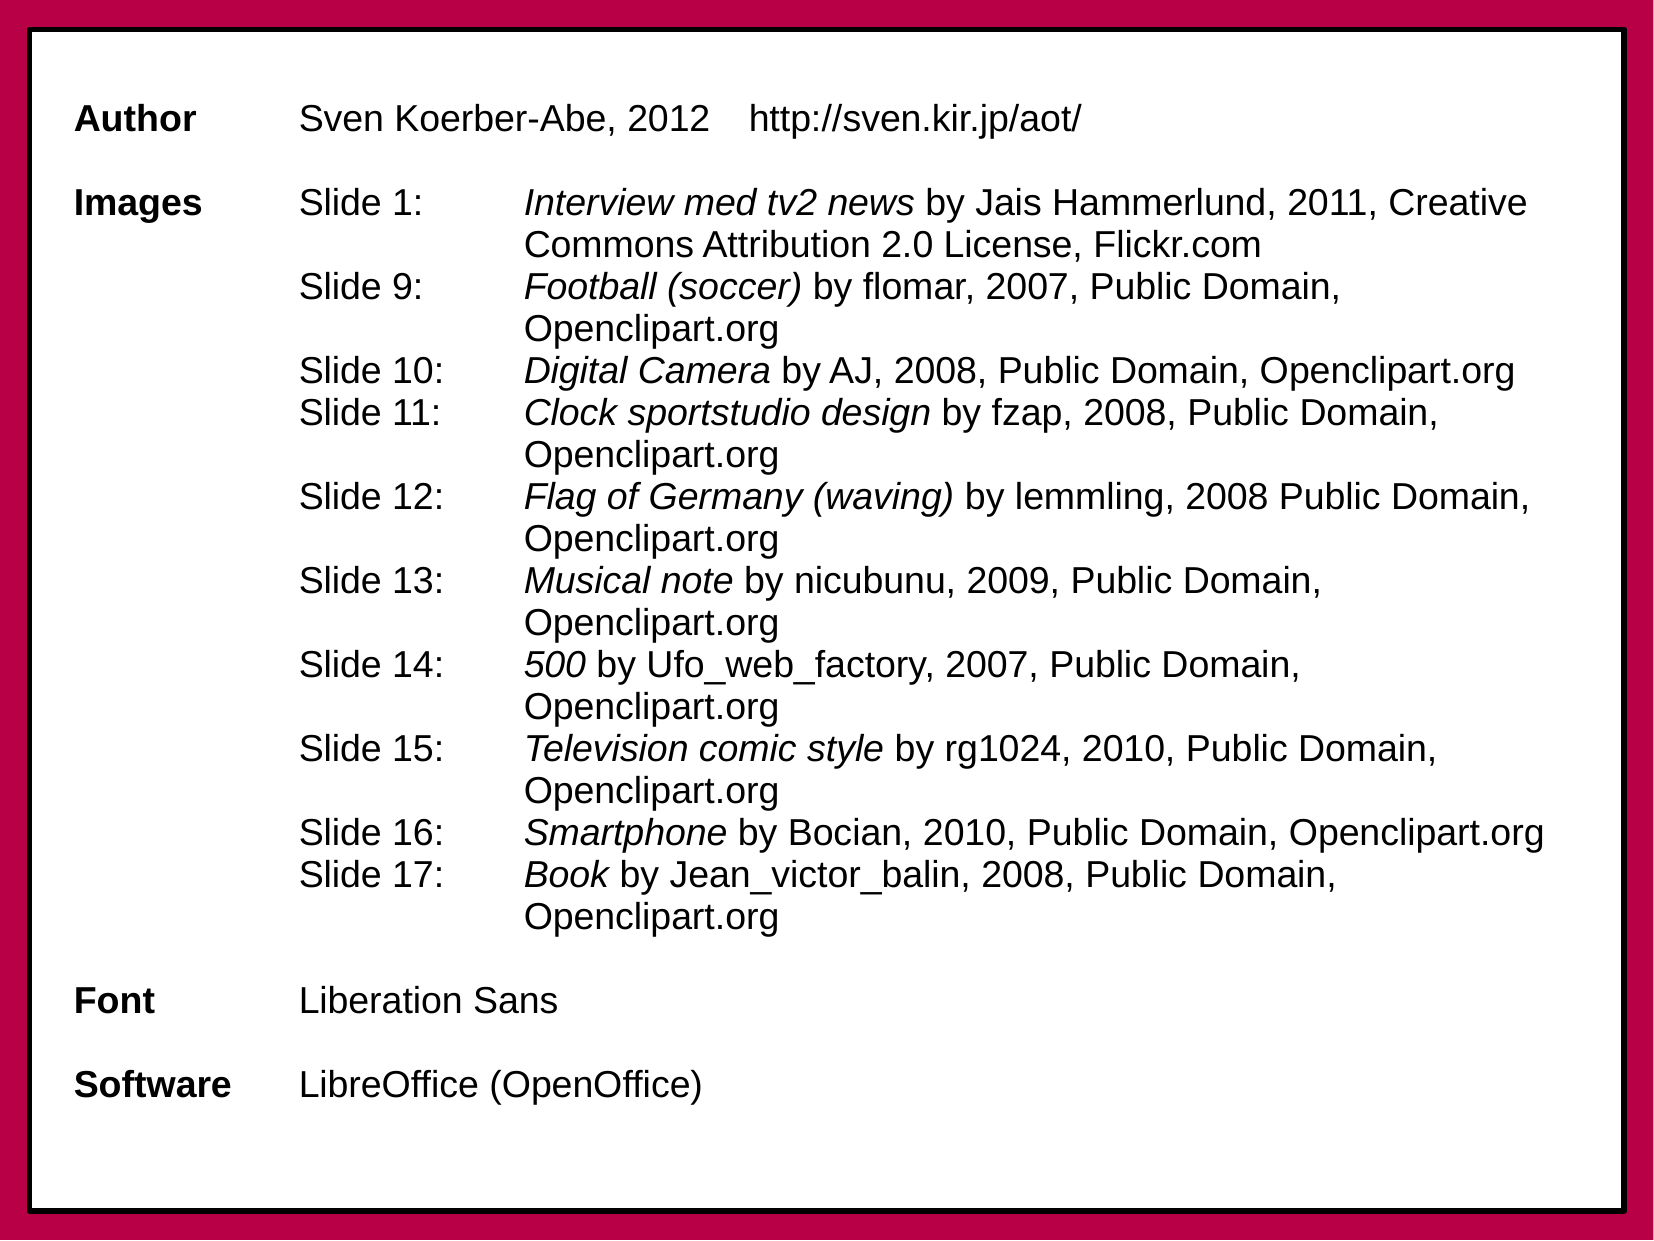

Author		Sven Koerber-Abe, 2012	http://sven.kir.jp/aot/
Images		Slide 1:		Interview med tv2 news by Jais Hammerlund, 2011, Creative
						Commons Attribution 2.0 License, Flickr.com
			Slide 9:		Football (soccer) by flomar, 2007, Public Domain,
						Openclipart.org
			Slide 10:		Digital Camera by AJ, 2008, Public Domain, Openclipart.org
			Slide 11:		Clock sportstudio design by fzap, 2008, Public Domain,
						Openclipart.org
			Slide 12:		Flag of Germany (waving) by lemmling, 2008 Public Domain,
						Openclipart.org
			Slide 13:		Musical note by nicubunu, 2009, Public Domain,
						Openclipart.org
			Slide 14:		500 by Ufo_web_factory, 2007, Public Domain,
						Openclipart.org
			Slide 15:		Television comic style by rg1024, 2010, Public Domain,
						Openclipart.org
			Slide 16:		Smartphone by Bocian, 2010, Public Domain, Openclipart.org
			Slide 17:		Book by Jean_victor_balin, 2008, Public Domain,
						Openclipart.org
Font		Liberation Sans
Software	LibreOffice (OpenOffice)